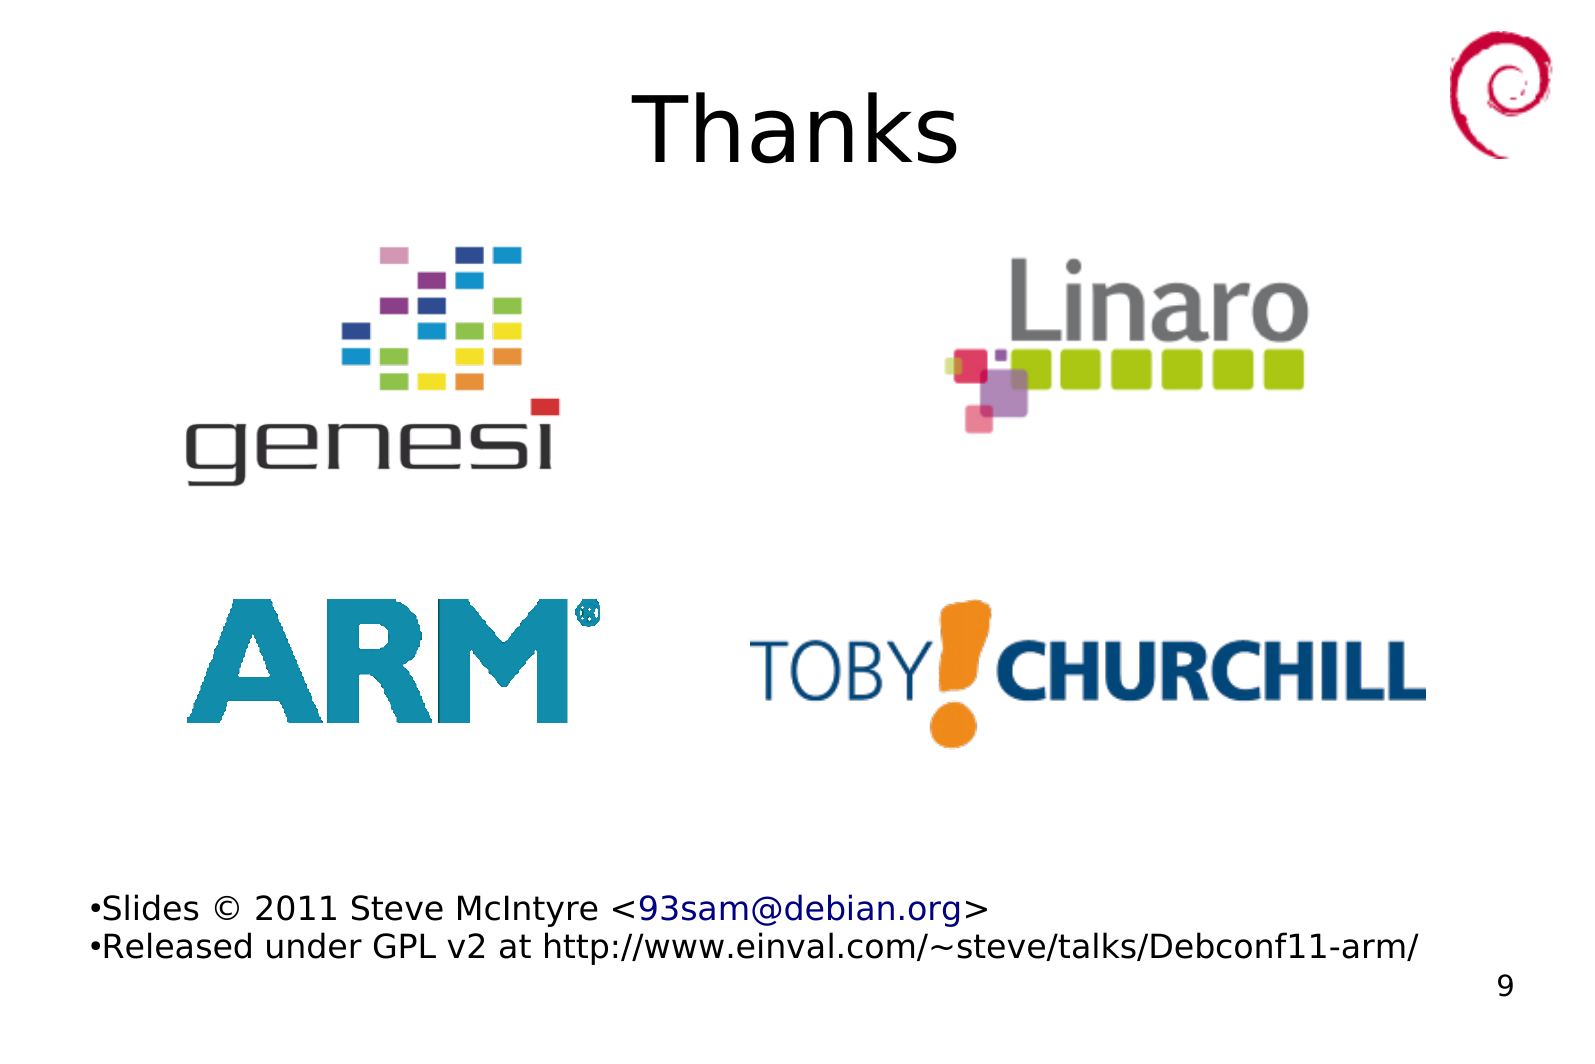

# Thanks
Slides © 2011 Steve McIntyre <93sam@debian.org>
Released under GPL v2 at http://www.einval.com/~steve/talks/Debconf11-arm/
9